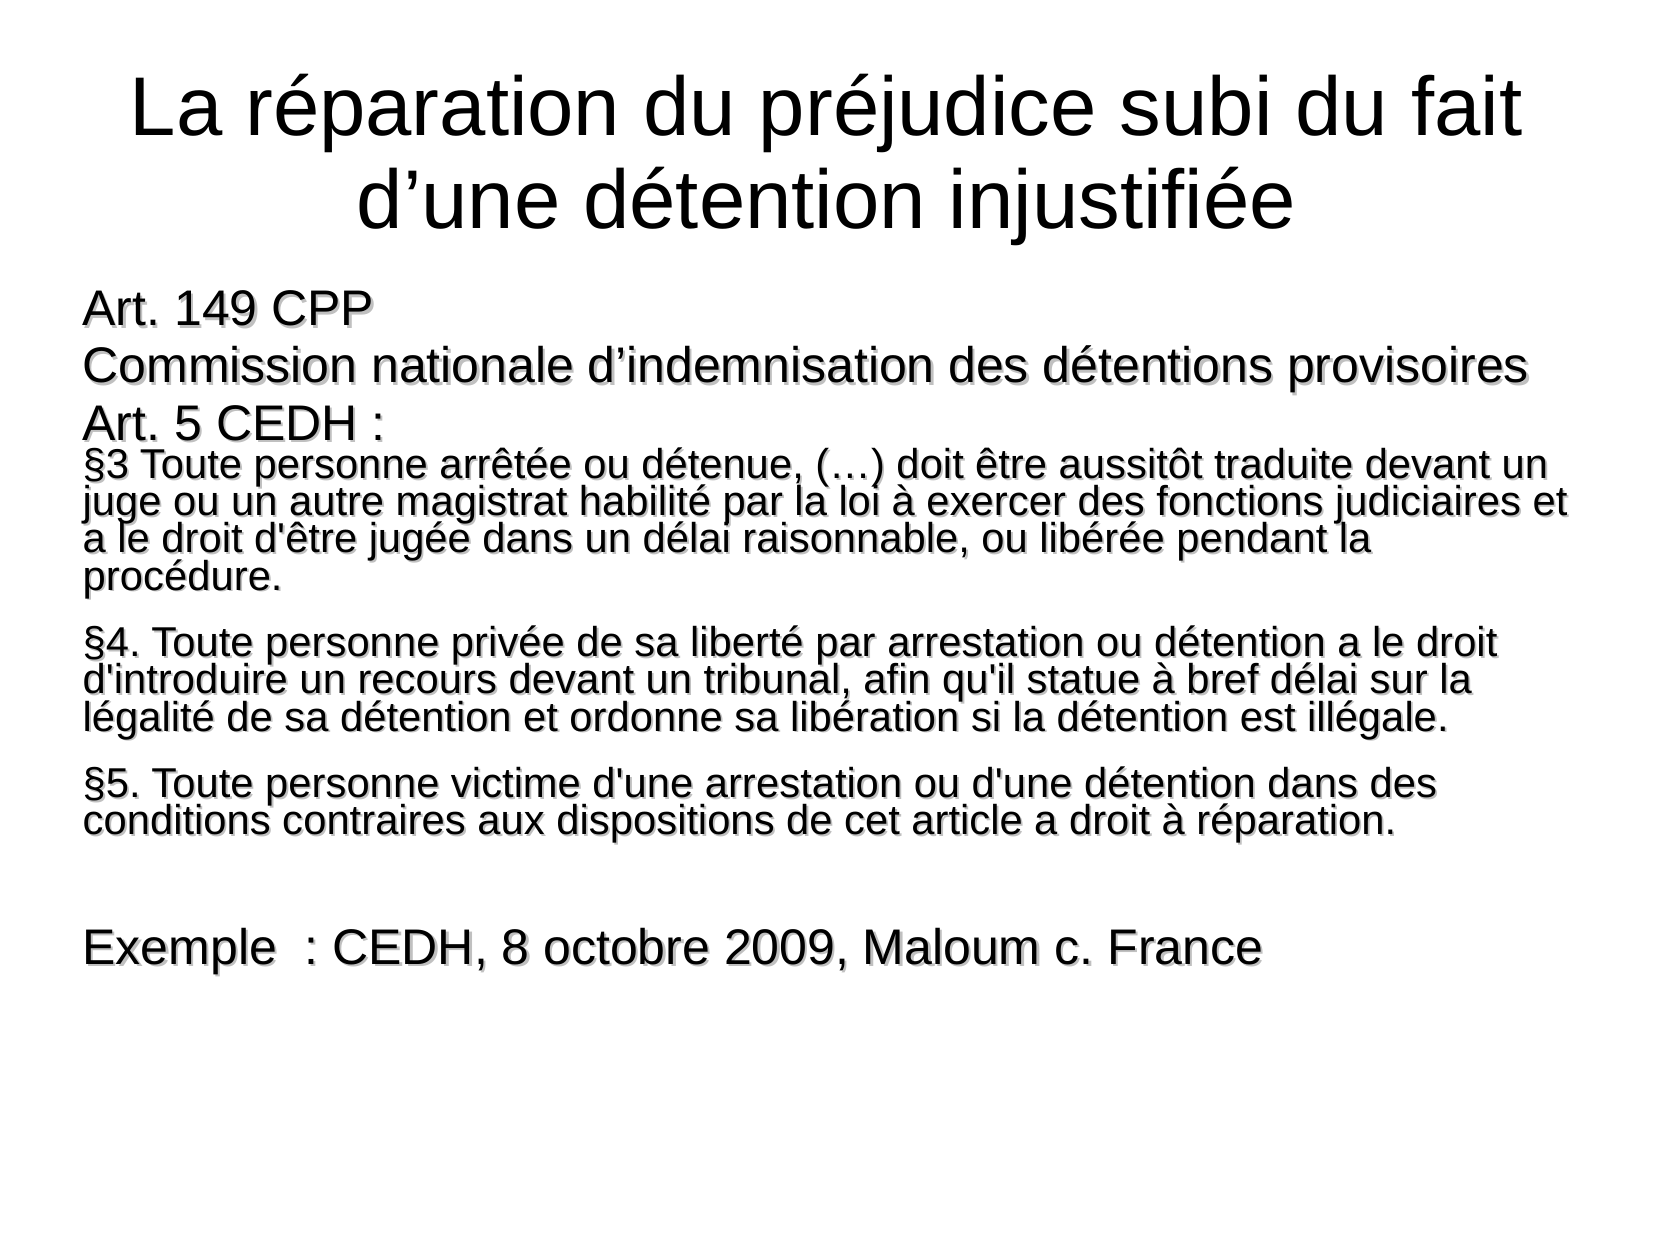

# La réparation du préjudice subi du fait d’une détention injustifiée
Art. 149 CPP
Commission nationale d’indemnisation des détentions provisoires
Art. 5 CEDH :
§3 Toute personne arrêtée ou détenue, (…) doit être aussitôt traduite devant un juge ou un autre magistrat habilité par la loi à exercer des fonctions judiciaires et a le droit d'être jugée dans un délai raisonnable, ou libérée pendant la procédure.
§4. Toute personne privée de sa liberté par arrestation ou détention a le droit d'introduire un recours devant un tribunal, afin qu'il statue à bref délai sur la légalité de sa détention et ordonne sa libération si la détention est illégale.
§5. Toute personne victime d'une arrestation ou d'une détention dans des conditions contraires aux dispositions de cet article a droit à réparation.
Exemple : CEDH, 8 octobre 2009, Maloum c. France